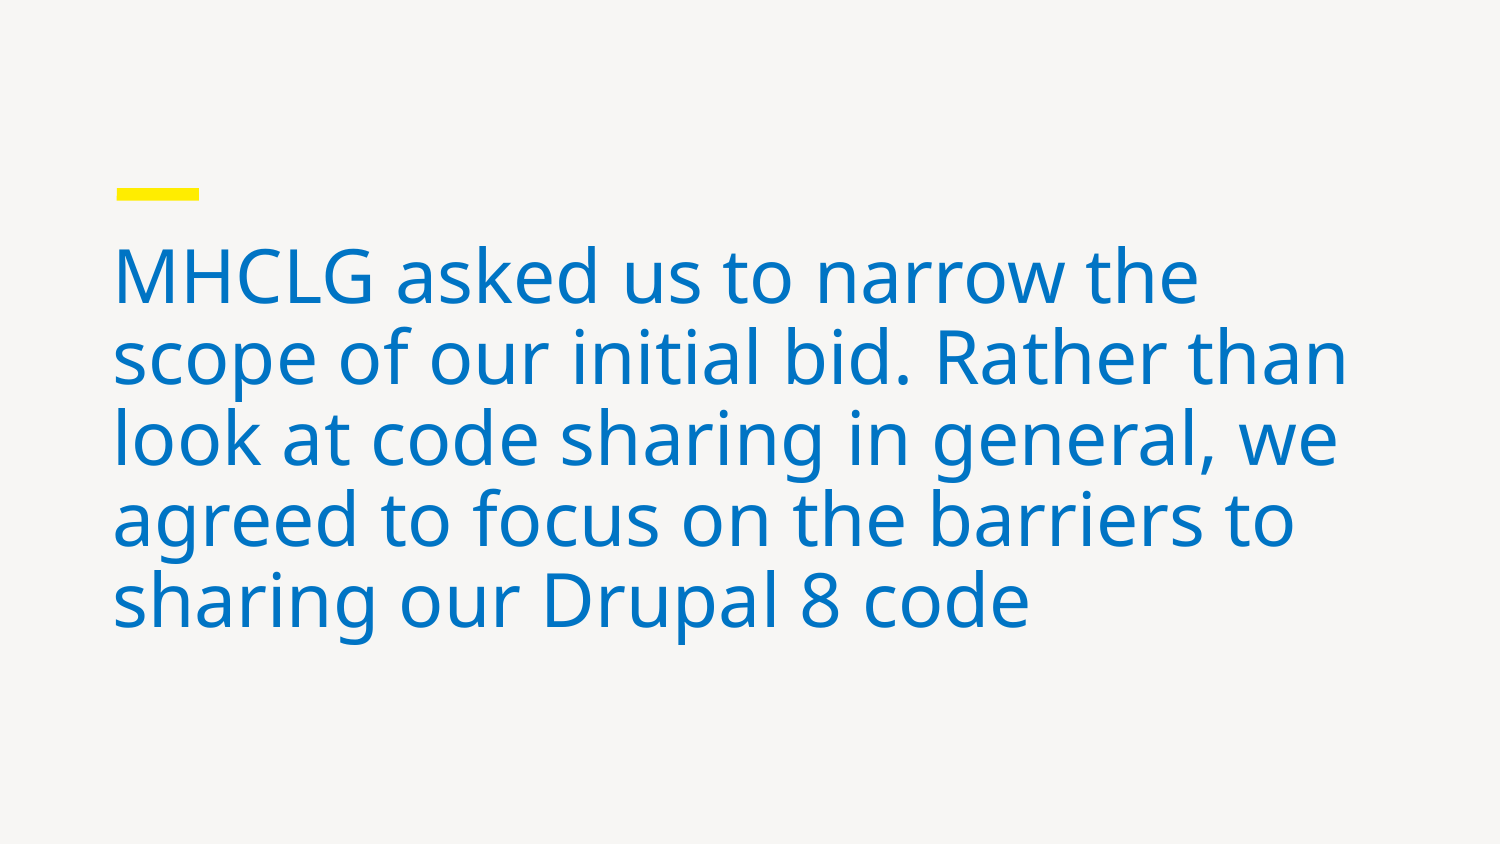

# MHCLG asked us to narrow the scope of our initial bid. Rather than look at code sharing in general, we agreed to focus on the barriers to sharing our Drupal 8 code